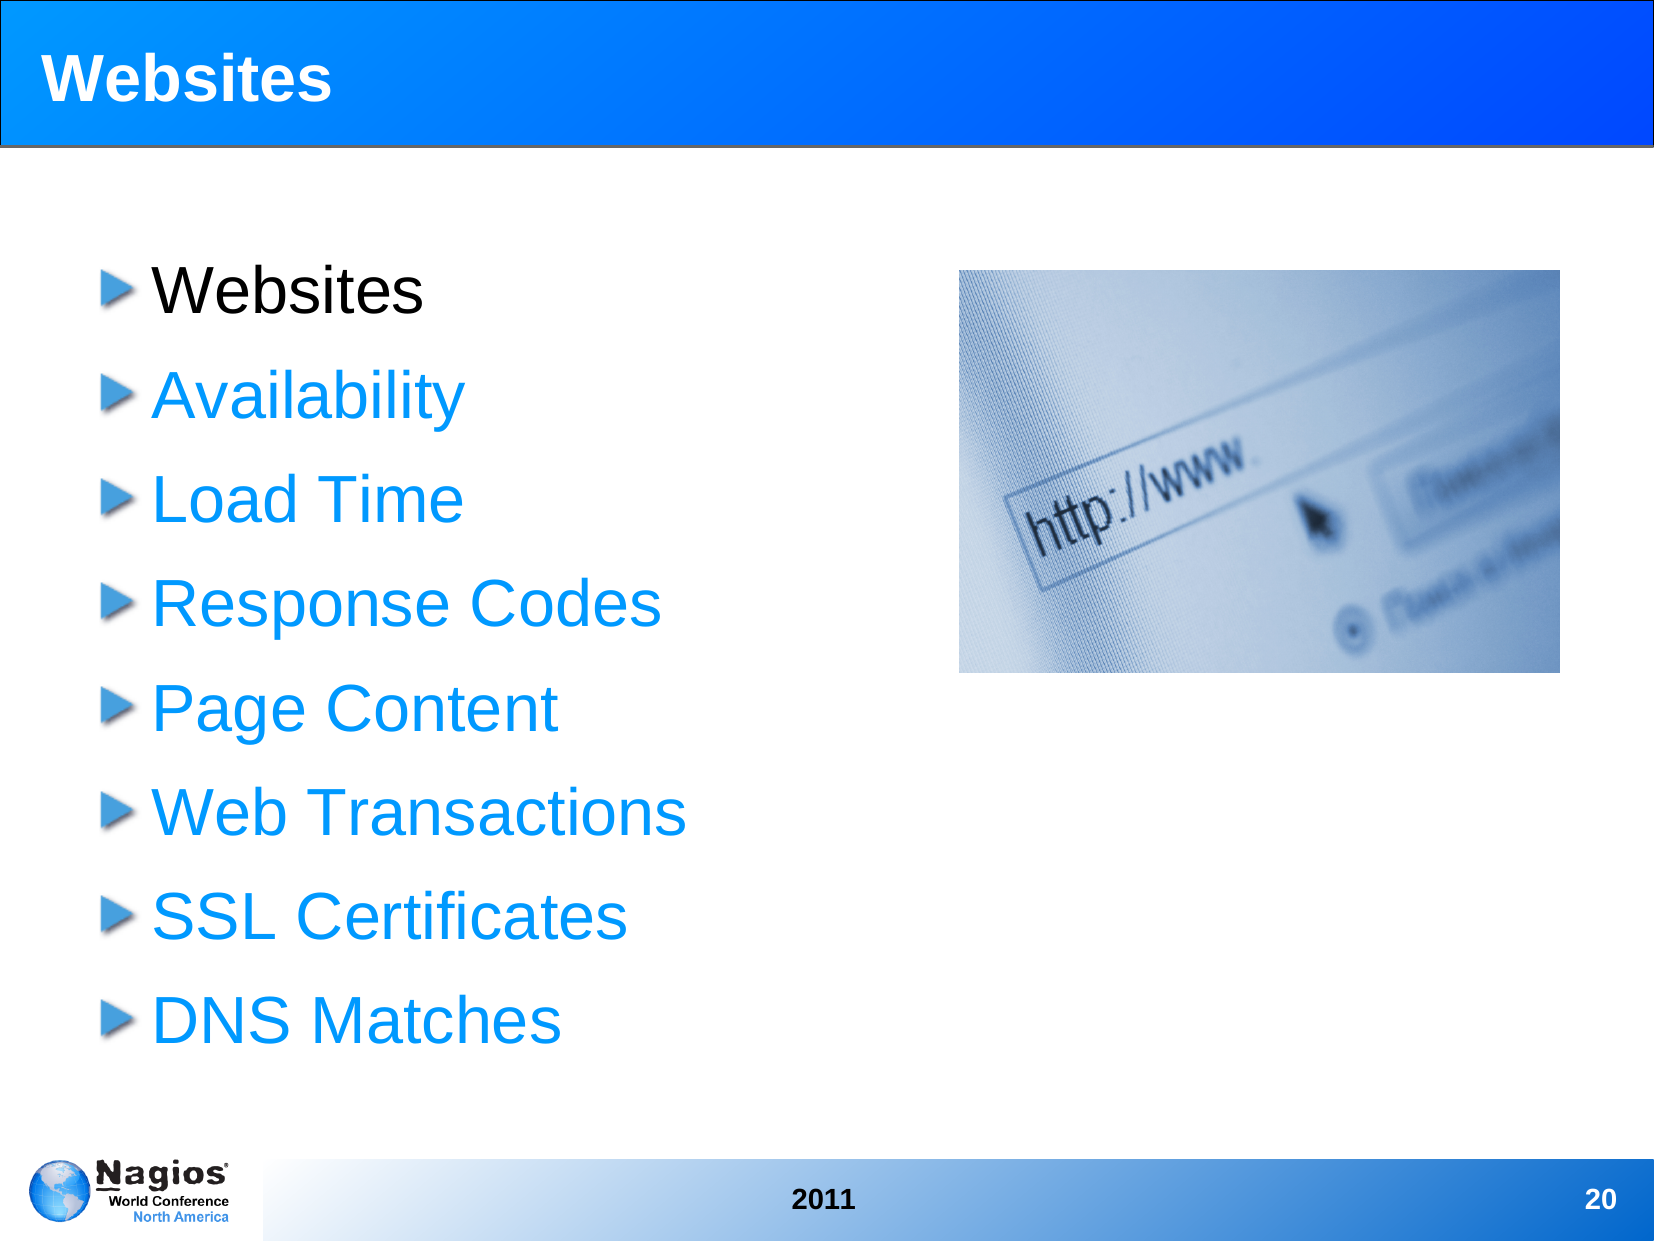

# Websites
Websites
Availability
Load Time
Response Codes
Page Content
Web Transactions
SSL Certificates
DNS Matches
2011
20